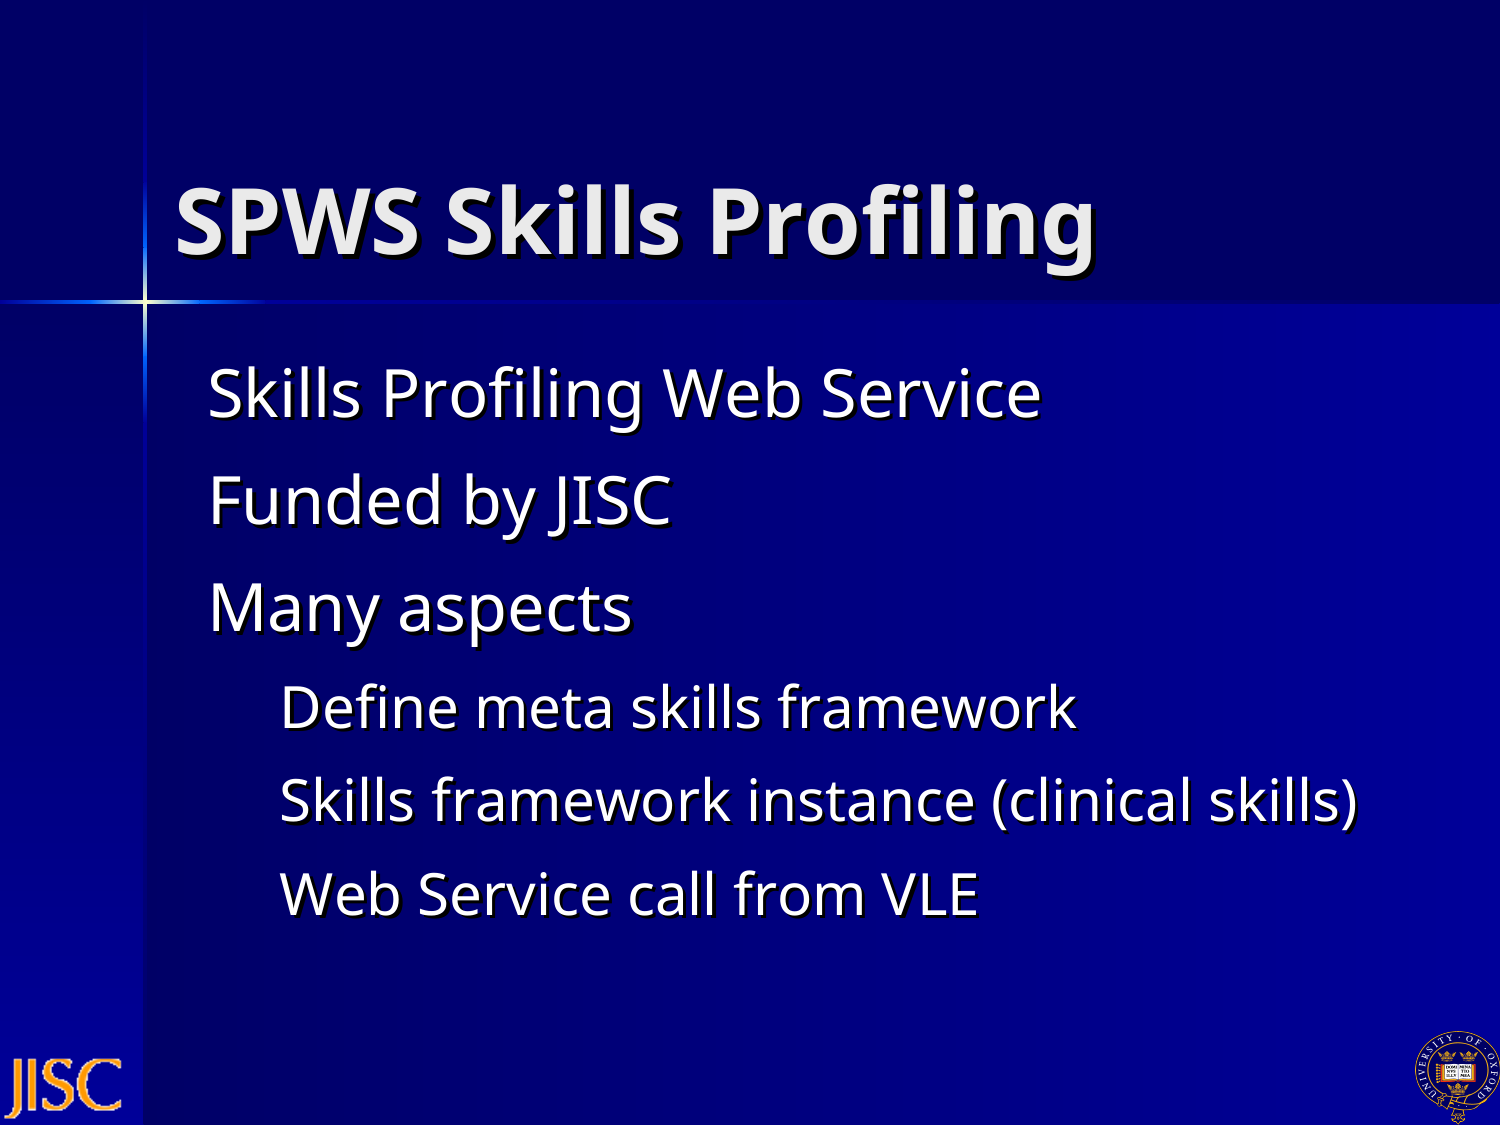

# SPWS Skills Profiling
 Skills Profiling Web Service
 Funded by JISC
 Many aspects
 Define meta skills framework
 Skills framework instance (clinical skills)
 Web Service call from VLE